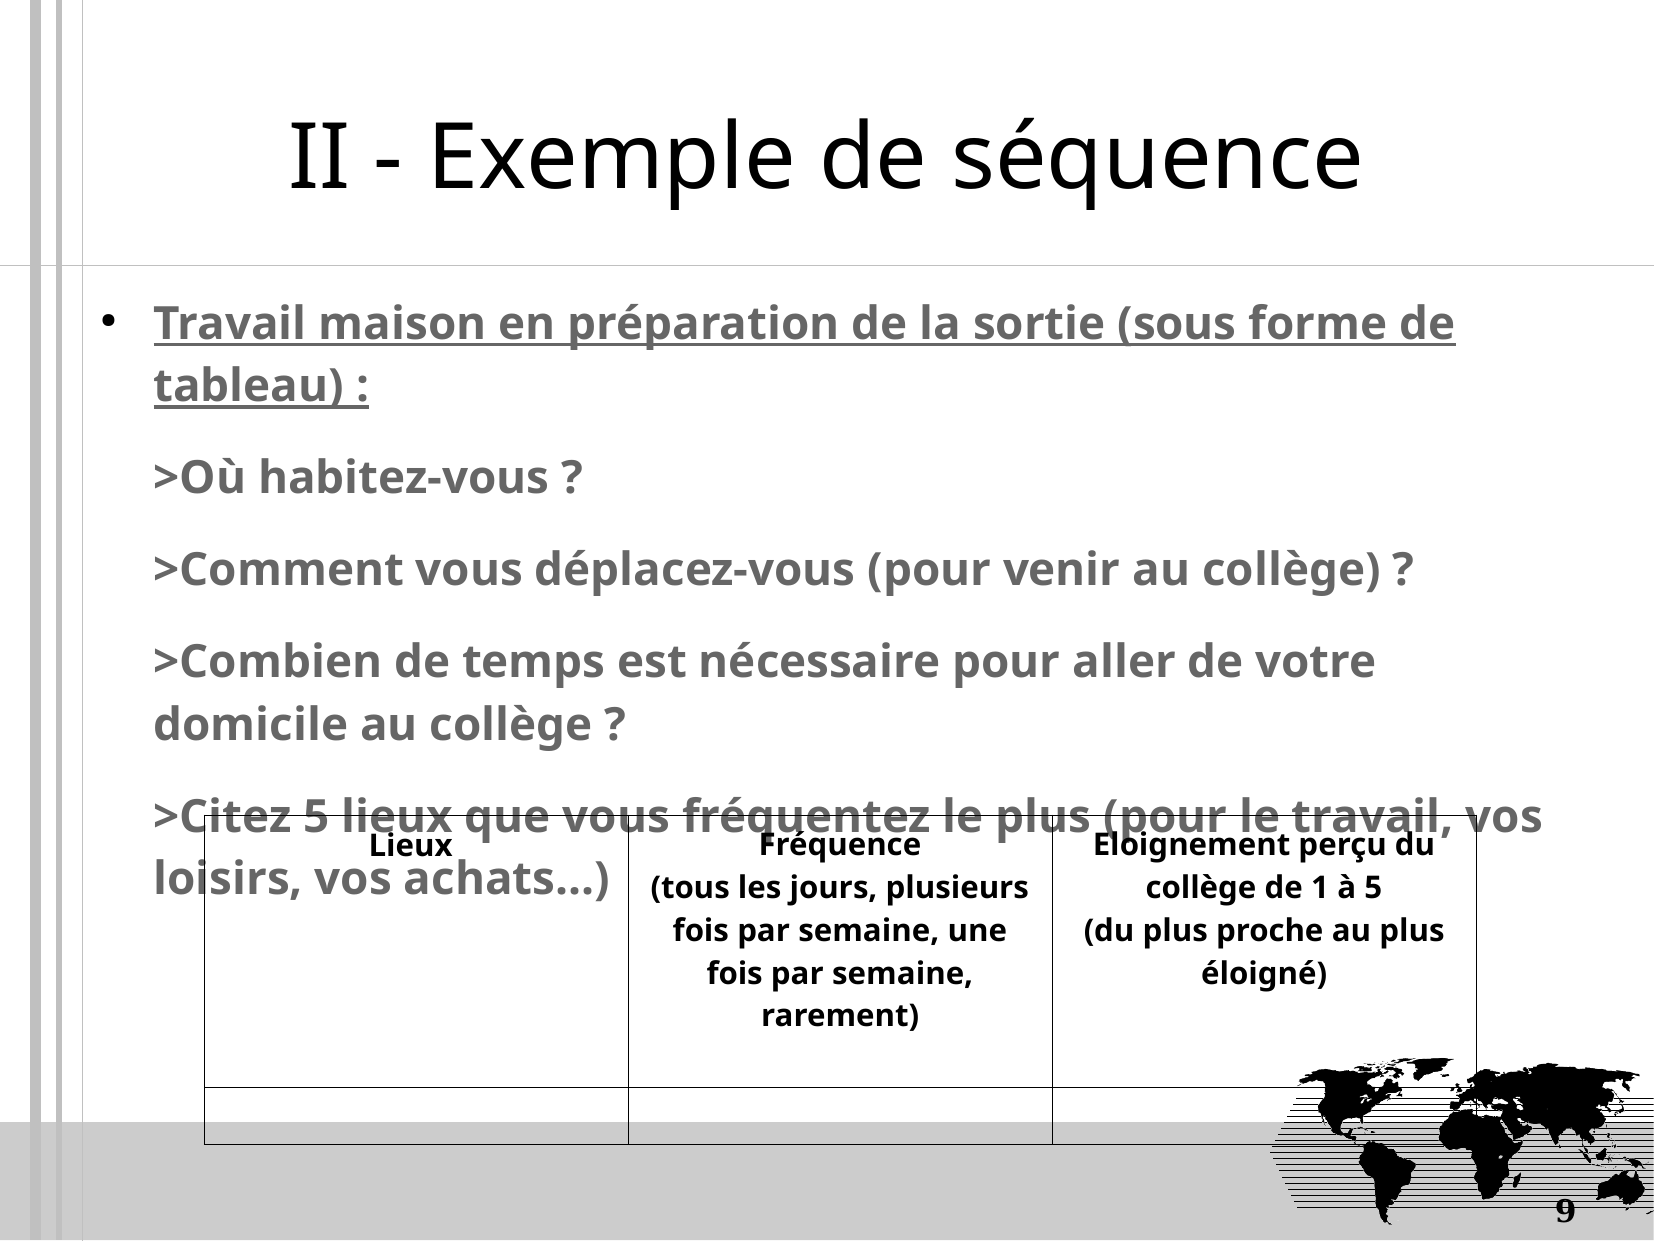

# II - Exemple de séquence
Travail maison en préparation de la sortie (sous forme de tableau) :
>Où habitez-vous ?
>Comment vous déplacez-vous (pour venir au collège) ?
>Combien de temps est nécessaire pour aller de votre domicile au collège ?
>Citez 5 lieux que vous fréquentez le plus (pour le travail, vos loisirs, vos achats...)
| Lieux | Fréquence (tous les jours, plusieurs fois par semaine, une fois par semaine, rarement) | Eloignement perçu du collège de 1 à 5 (du plus proche au plus éloigné) |
| --- | --- | --- |
| | | |
9